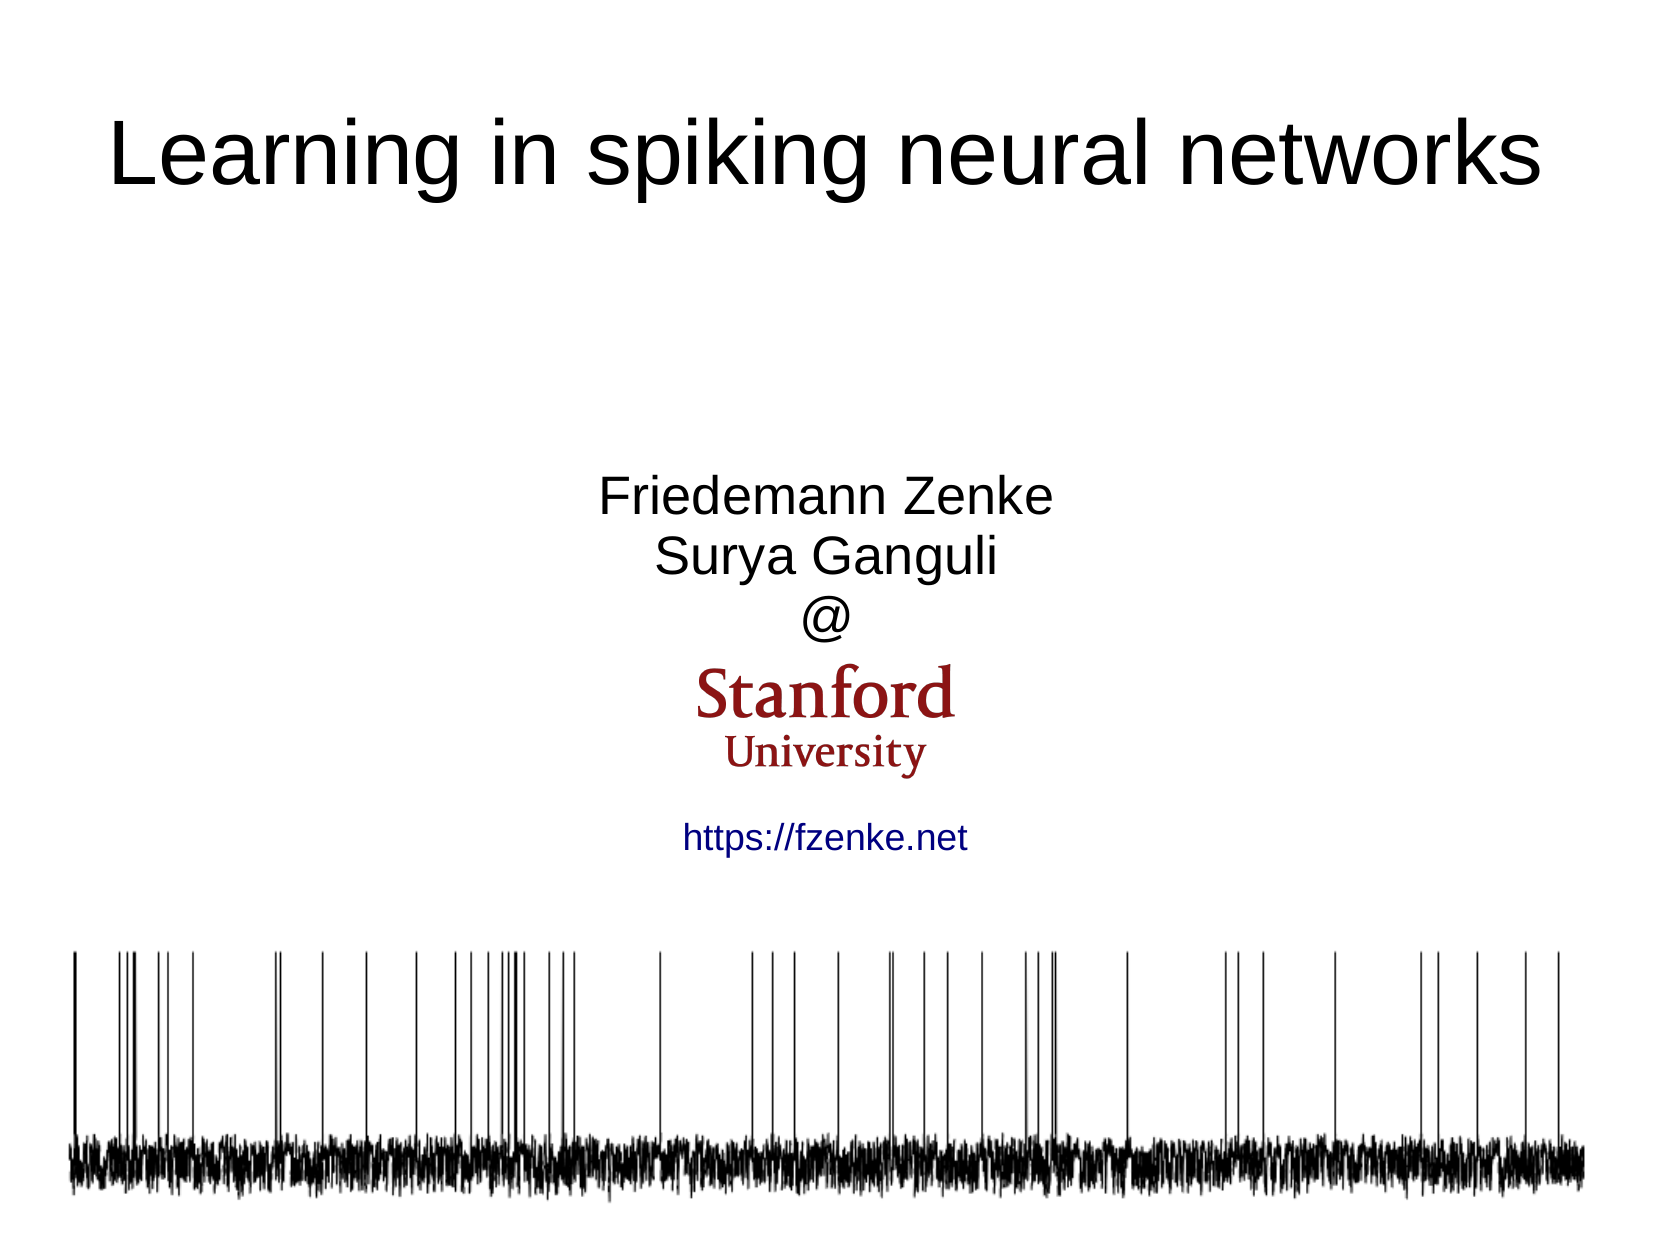

# Learning in spiking neural networks
Friedemann Zenke
Surya Ganguli
@
https://fzenke.net